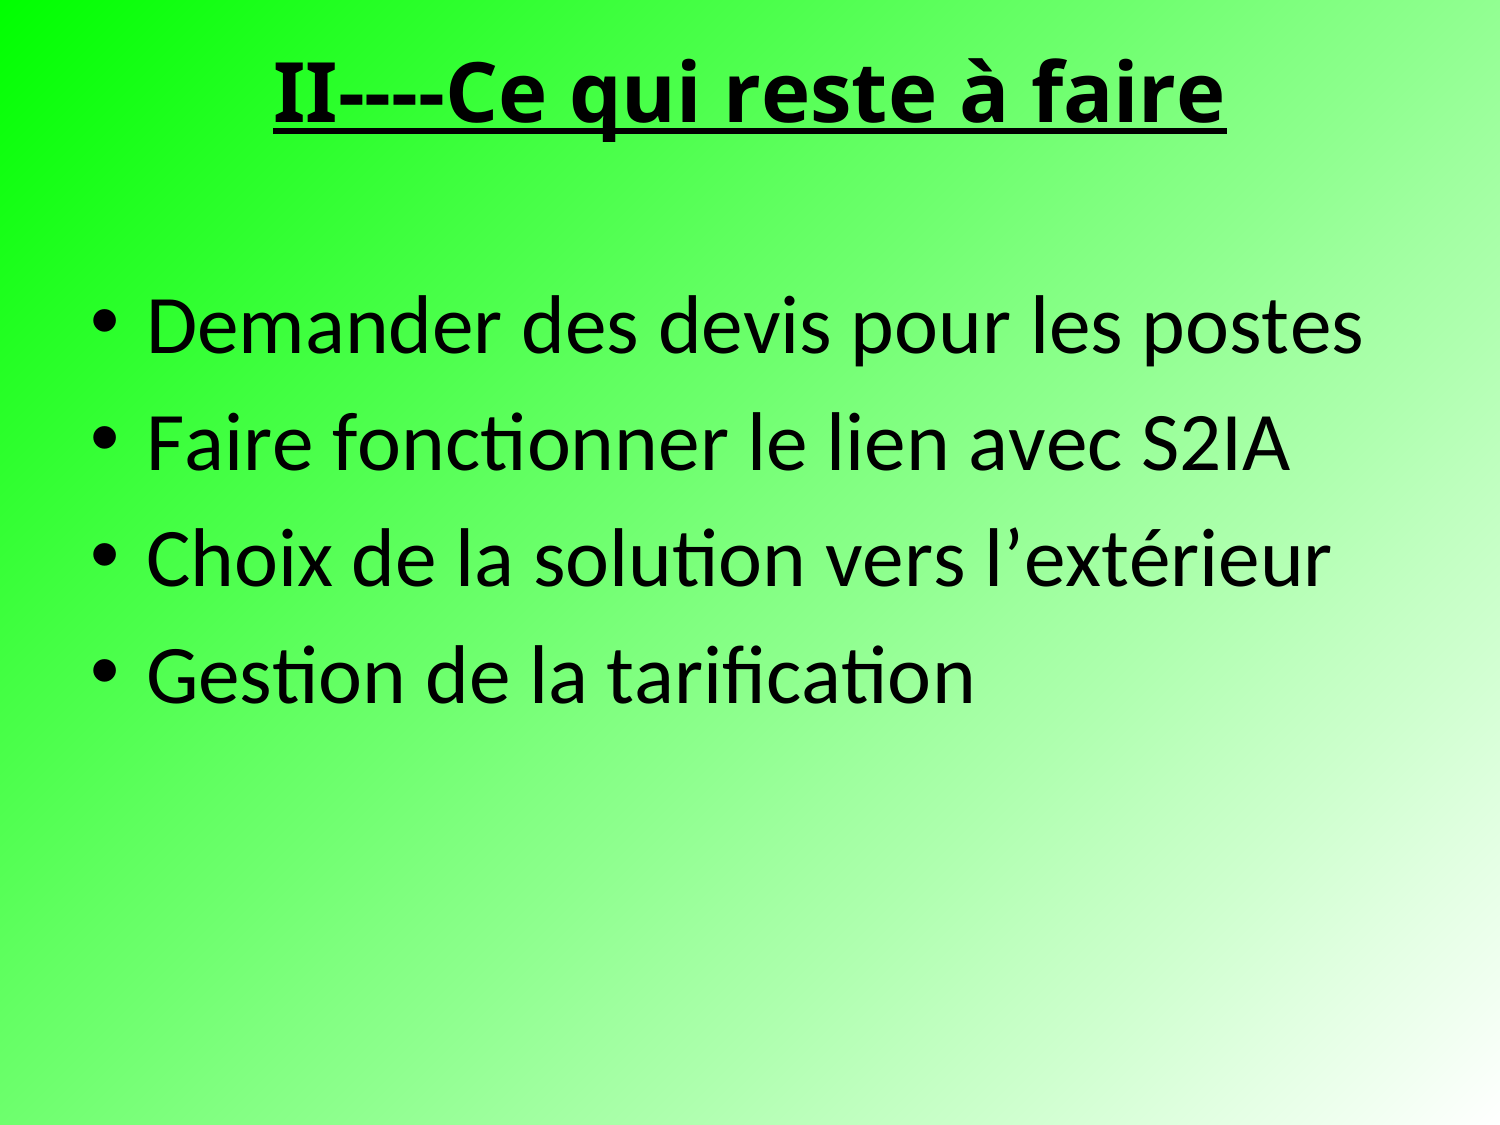

II----Ce qui reste à faire
Demander des devis pour les postes
Faire fonctionner le lien avec S2IA
Choix de la solution vers l’extérieur
Gestion de la tarification